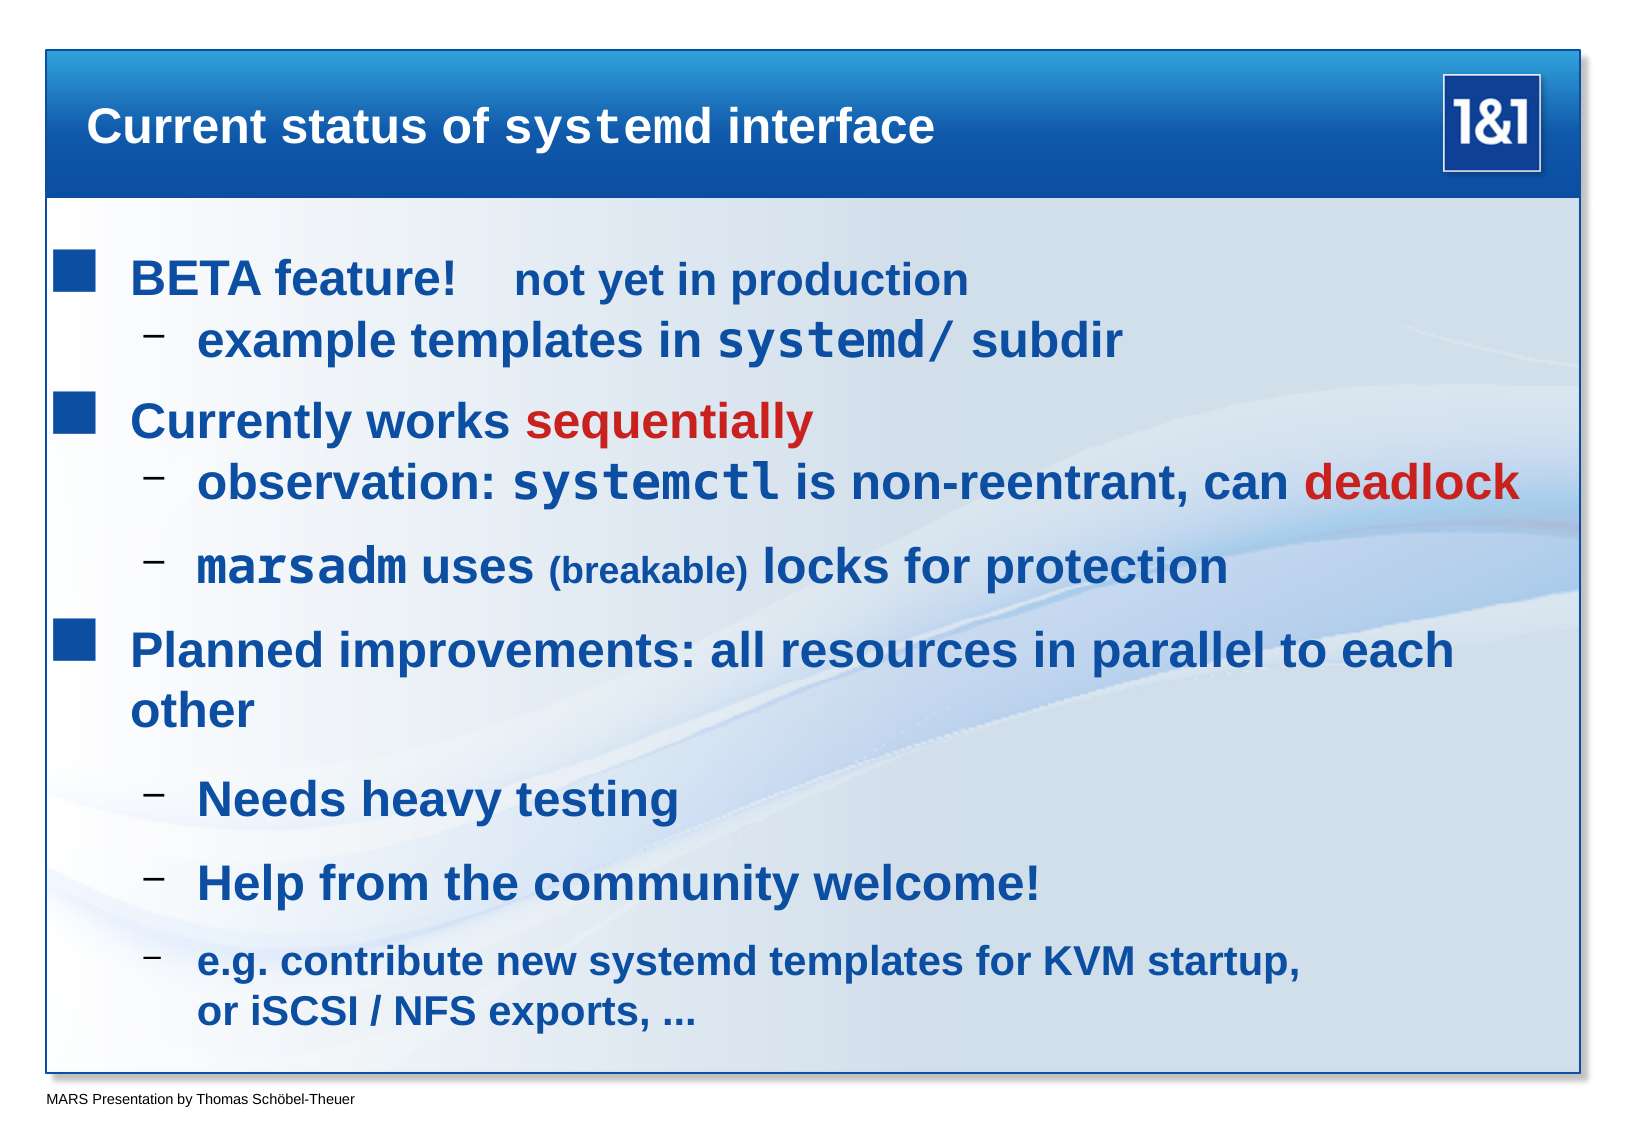

# Current status of systemd interface
BETA feature! not yet in production
example templates in systemd/ subdir
Currently works sequentially
observation: systemctl is non-reentrant, can deadlock
marsadm uses (breakable) locks for protection
Planned improvements: all resources in parallel to each other
Needs heavy testing
Help from the community welcome!
e.g. contribute new systemd templates for KVM startup,
or iSCSI / NFS exports, ...
MARS Presentation by Thomas Schöbel-Theuer